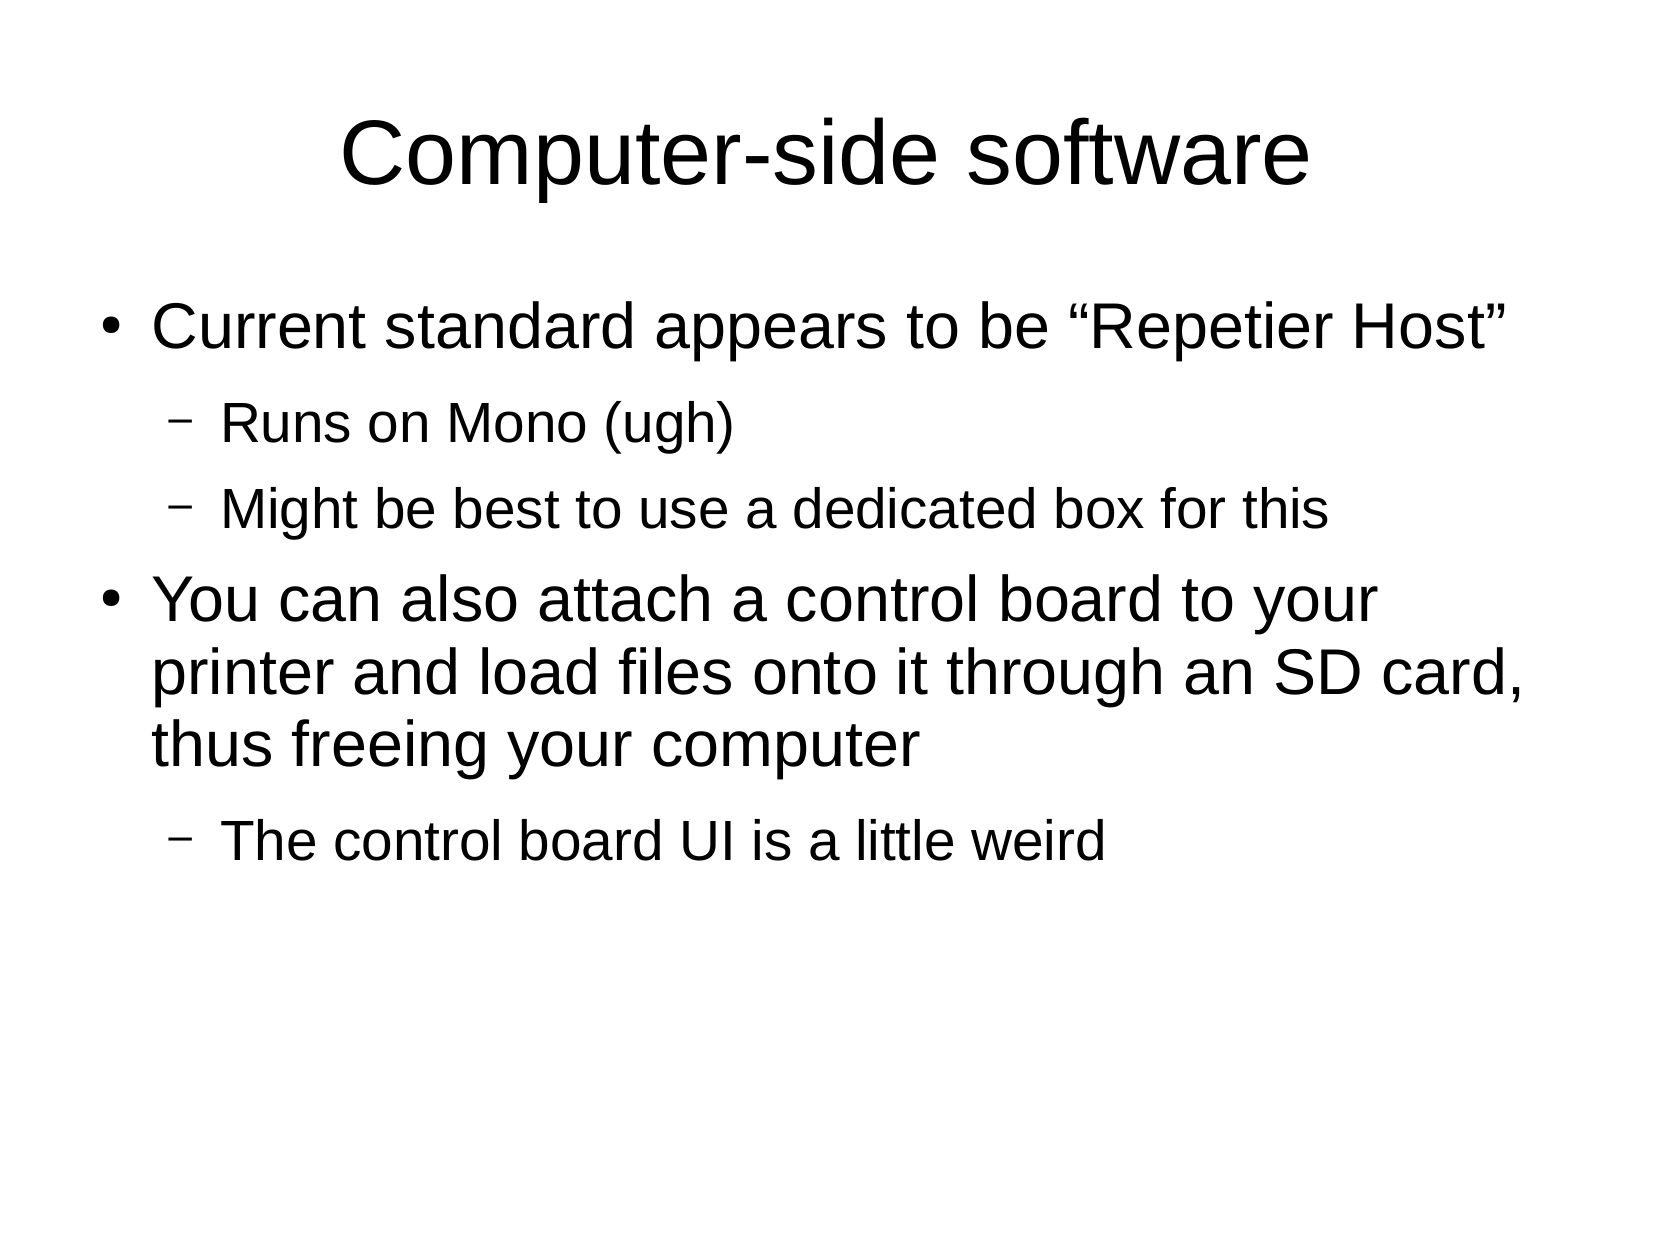

# Computer-side software
Current standard appears to be “Repetier Host”
Runs on Mono (ugh)
Might be best to use a dedicated box for this
You can also attach a control board to your printer and load files onto it through an SD card, thus freeing your computer
The control board UI is a little weird